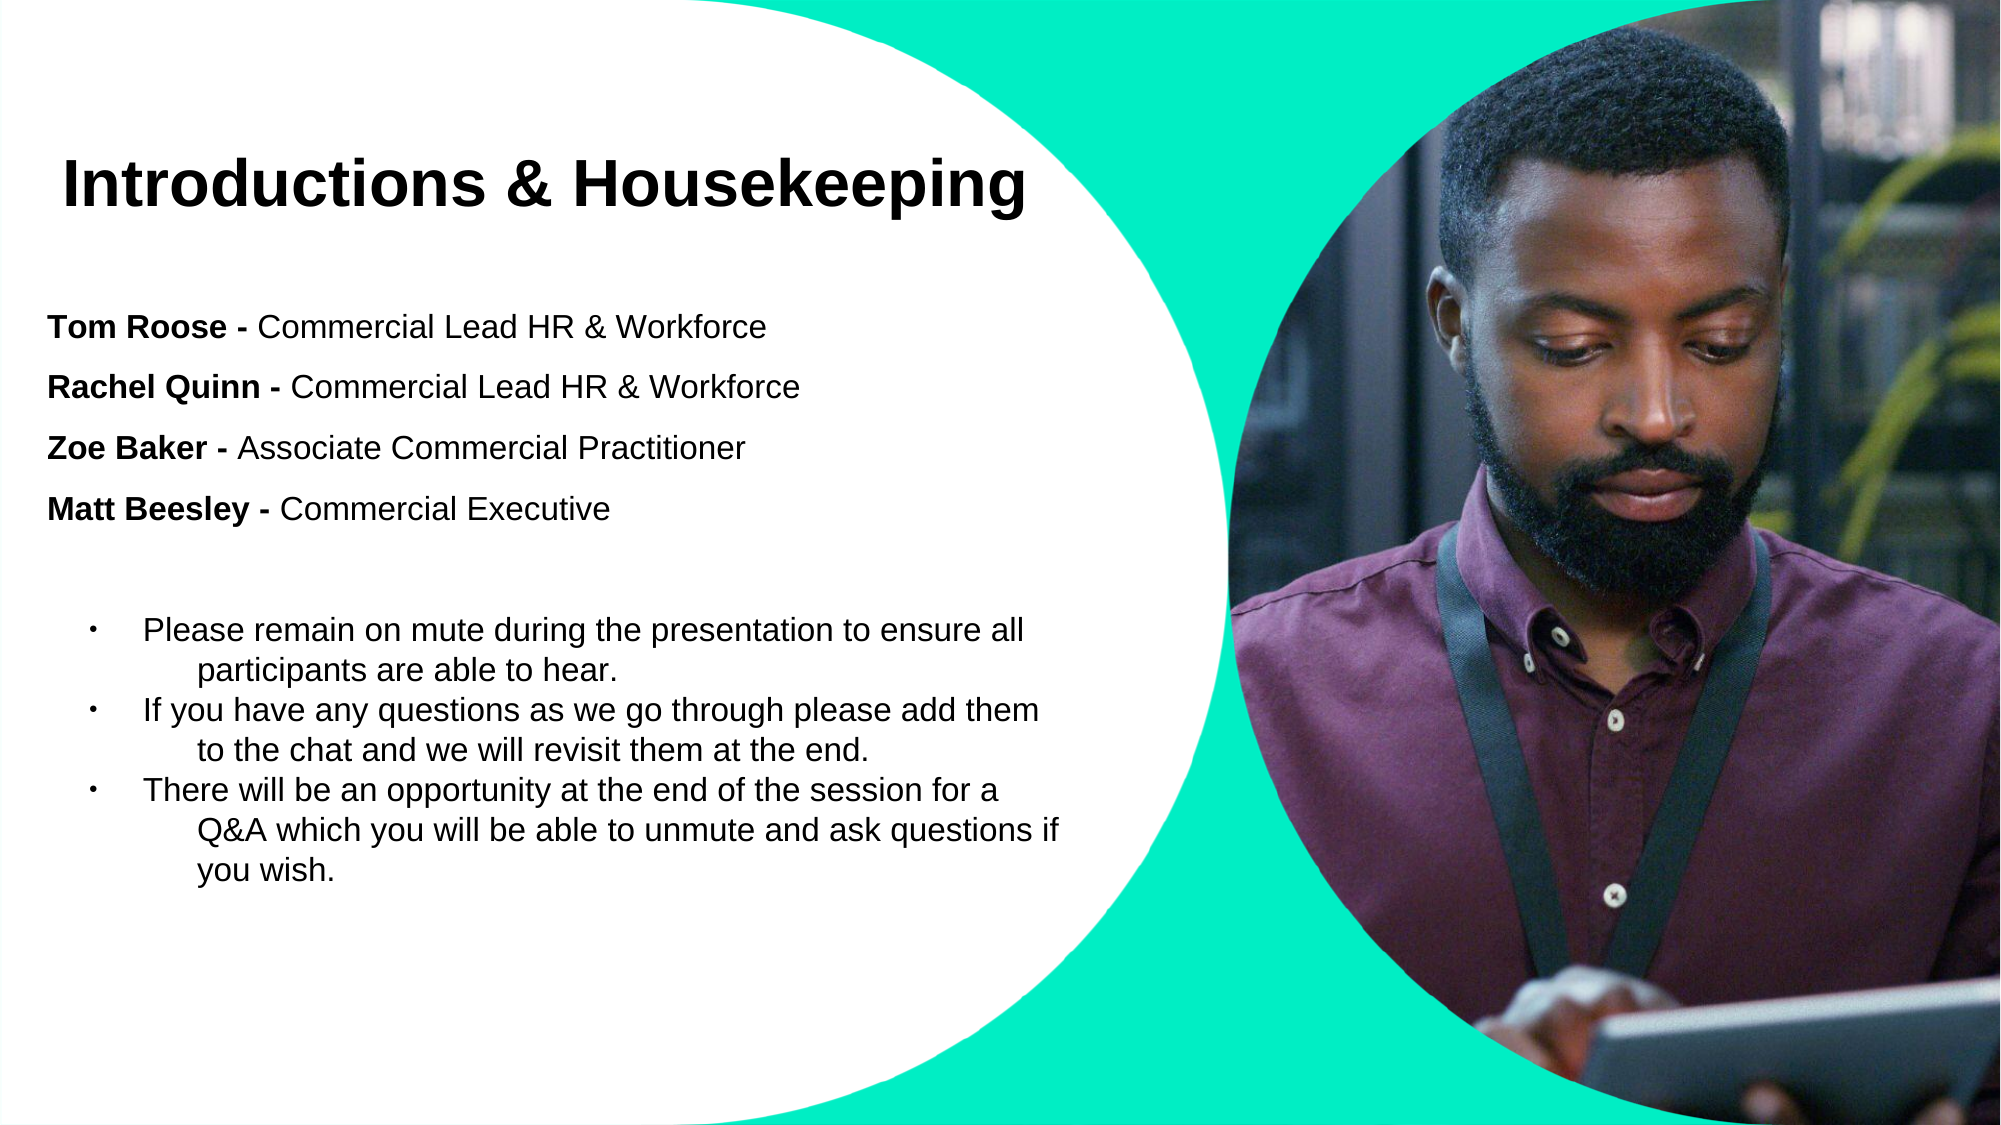

Introductions & Housekeeping
# Tom Roose - Commercial Lead HR & Workforce
Rachel Quinn - Commercial Lead HR & Workforce
Zoe Baker - Associate Commercial Practitioner
Matt Beesley - Commercial Executive
Please remain on mute during the presentation to ensure all participants are able to hear.
If you have any questions as we go through please add them to the chat and we will revisit them at the end.
There will be an opportunity at the end of the session for a Q&A which you will be able to unmute and ask questions if you wish.